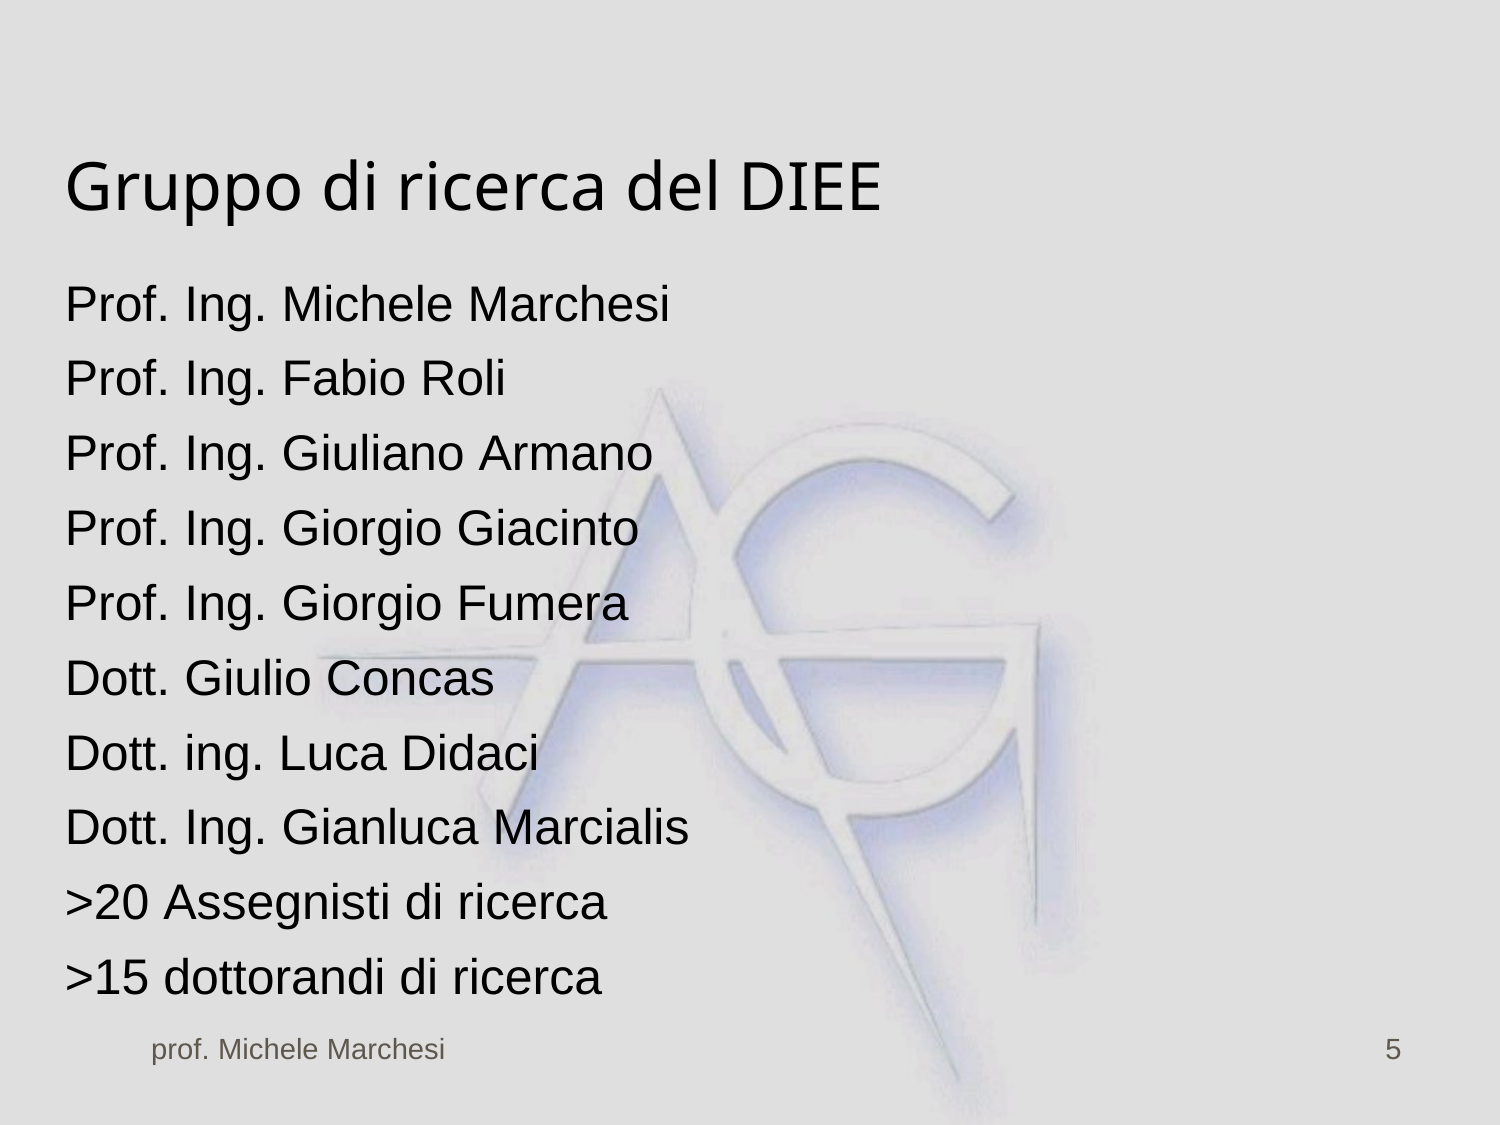

# Gruppo di ricerca del DIEE
Prof. Ing. Michele Marchesi
Prof. Ing. Fabio Roli
Prof. Ing. Giuliano Armano
Prof. Ing. Giorgio Giacinto
Prof. Ing. Giorgio Fumera
Dott. Giulio Concas
Dott. ing. Luca Didaci
Dott. Ing. Gianluca Marcialis
>20 Assegnisti di ricerca
>15 dottorandi di ricerca
© 2002 Giorgio Giacinto
5